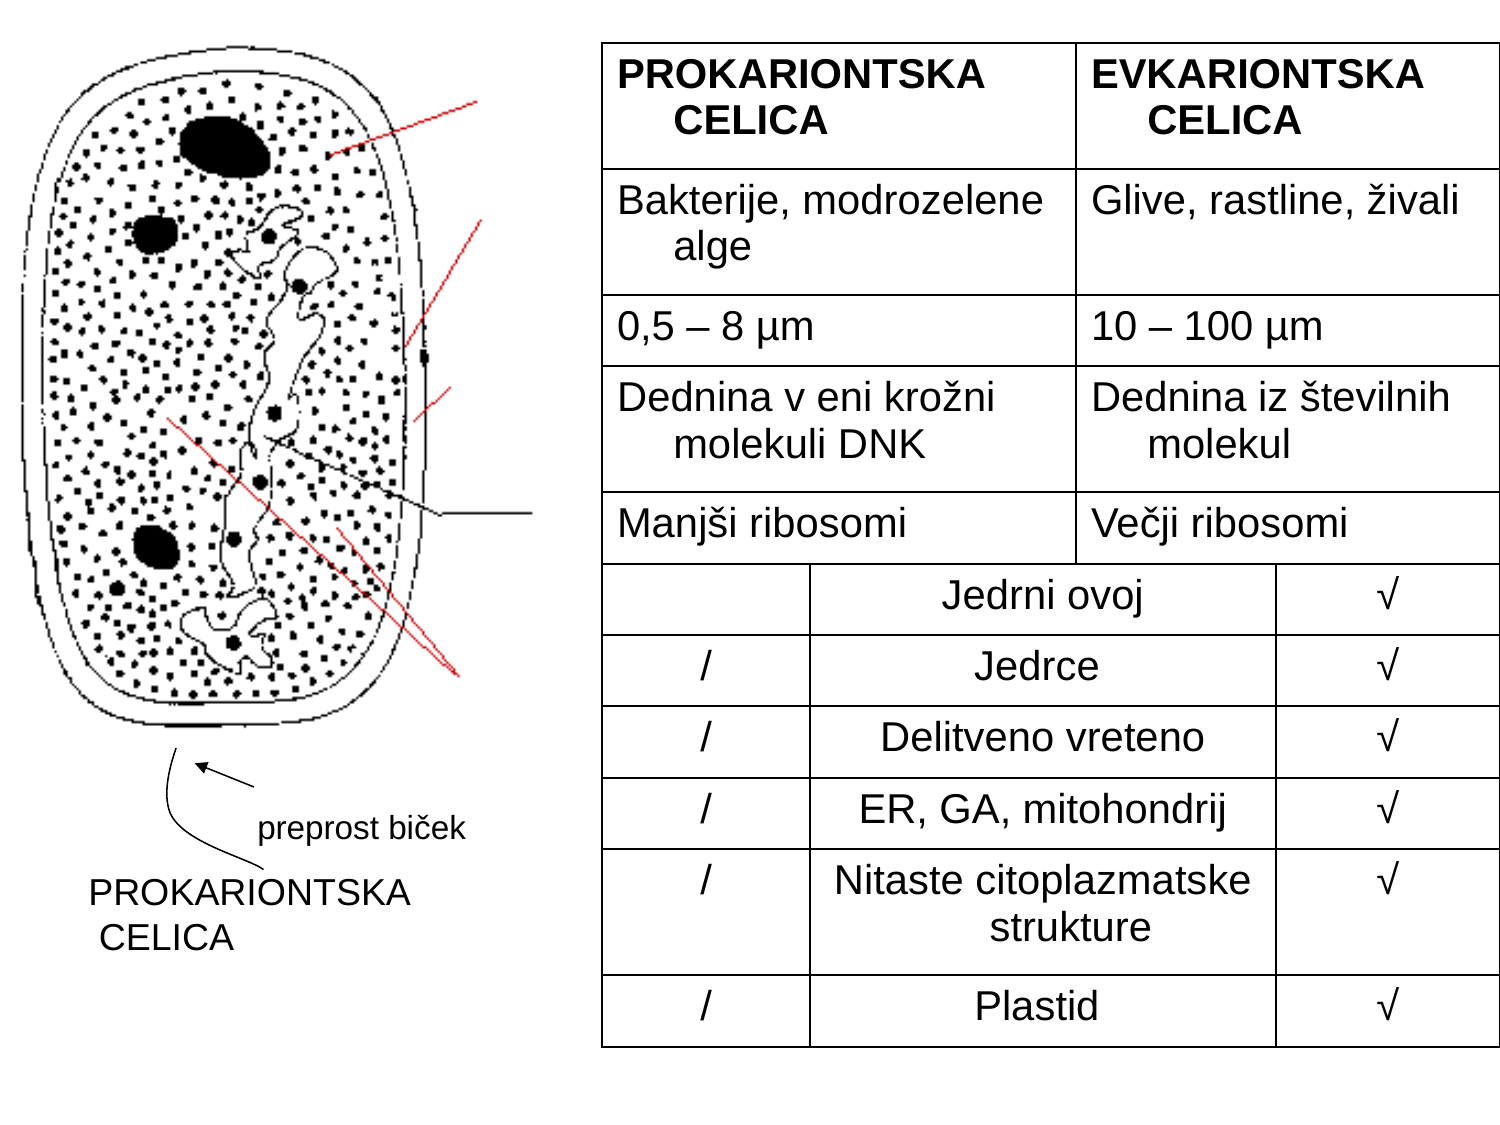

ribosom
| PROKARIONTSKA CELICA | | EVKARIONTSKA CELICA | |
| --- | --- | --- | --- |
| Bakterije, modrozelene alge | | Glive, rastline, živali | |
| 0,5 – 8 µm | | 10 – 100 µm | |
| Dednina v eni krožni molekuli DNK | | Dednina iz številnih molekul | |
| Manjši ribosomi | | Večji ribosomi | |
| | Jedrni ovoj | | √ |
| / | Jedrce | | √ |
| / | Delitveno vreteno | | √ |
| / | ER, GA, mitohondrij | | √ |
| / | Nitaste citoplazmatske strukture | | √ |
| / | Plastid | | √ |
CM
CS
DNK
citoplazma
preprost biček
PROKARIONTSKA
 CELICA